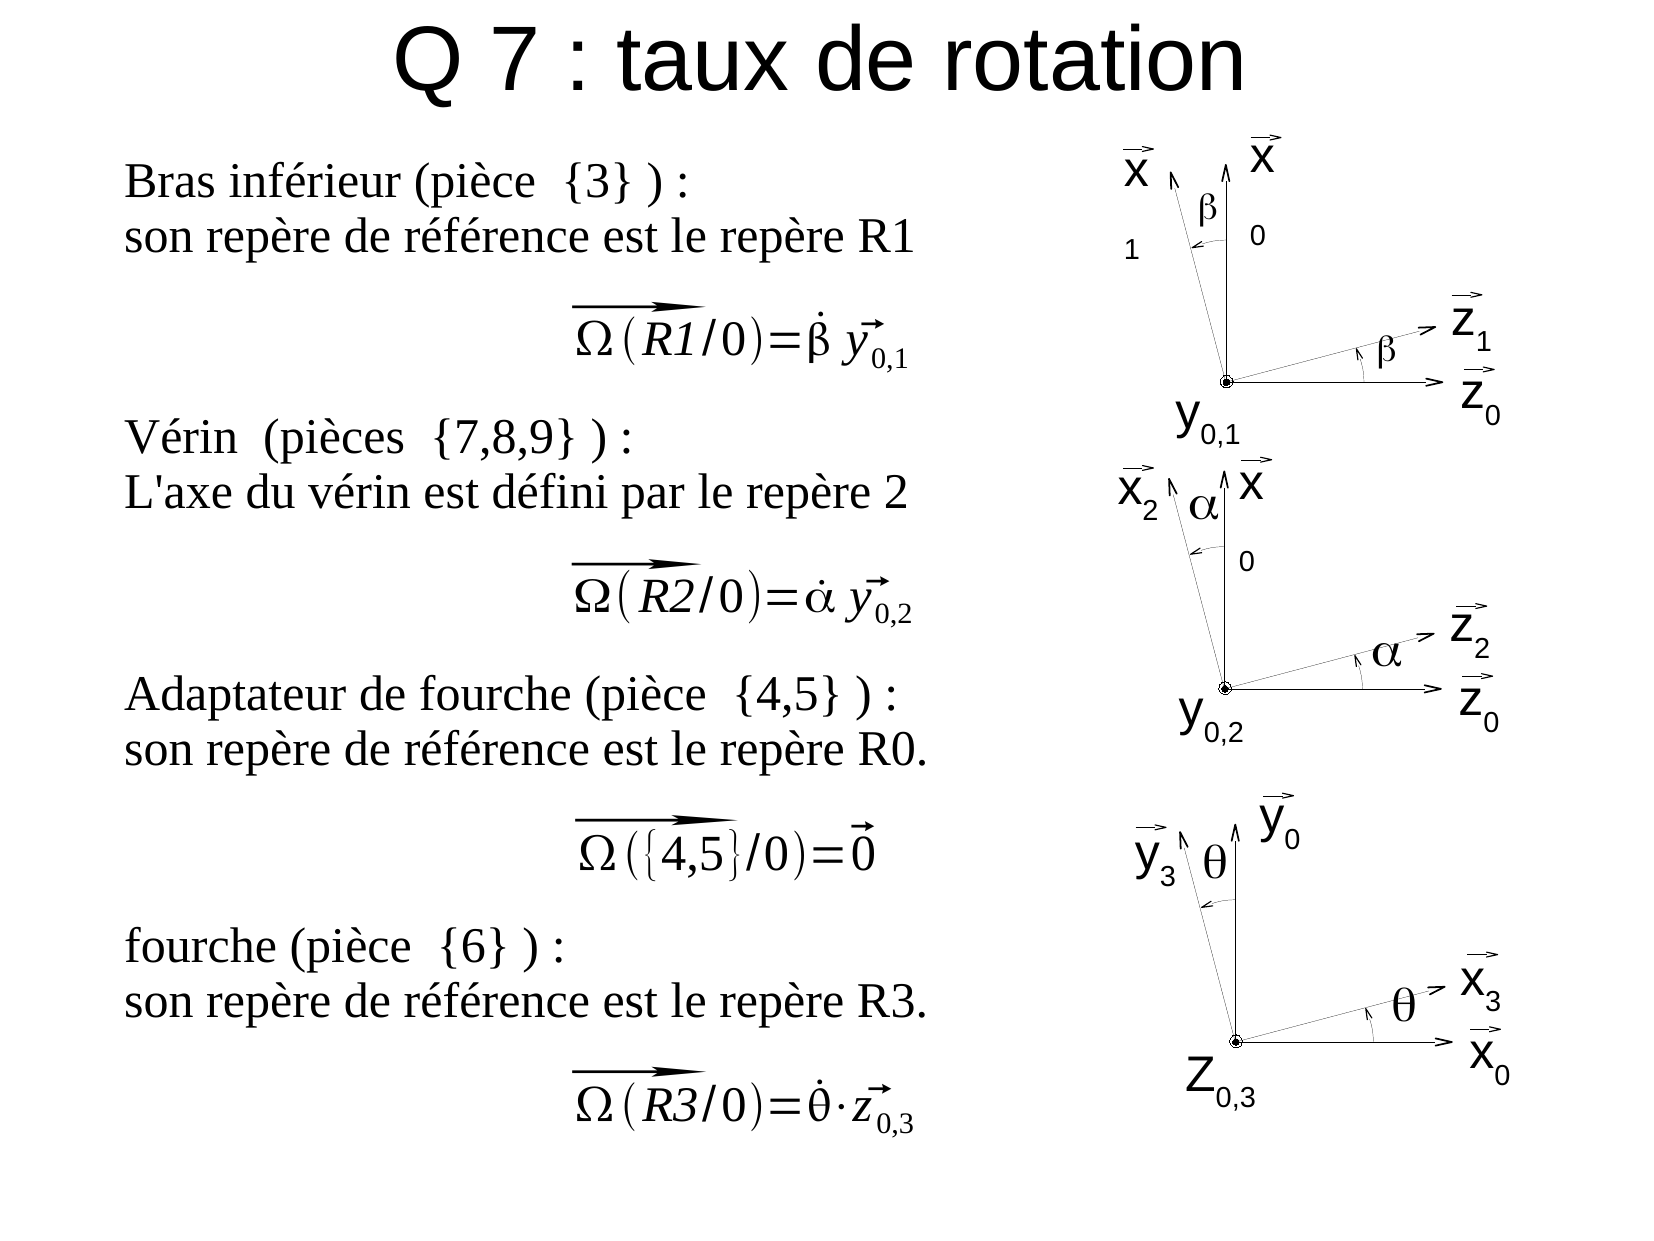

# Q 7 : taux de rotation
x0
x1
b
z1
b
z0
y0,1
y0,2
Z0,3
Bras inférieur (pièce {3} ) :
son repère de référence est le repère R1
Vérin (pièces {7,8,9} ) :
L'axe du vérin est défini par le repère 2
x0
x2
a
z2
a
z0
Adaptateur de fourche (pièce {4,5} ) :
son repère de référence est le repère R0.
y0
y3
q
x3
q
x0
fourche (pièce {6} ) :
son repère de référence est le repère R3.